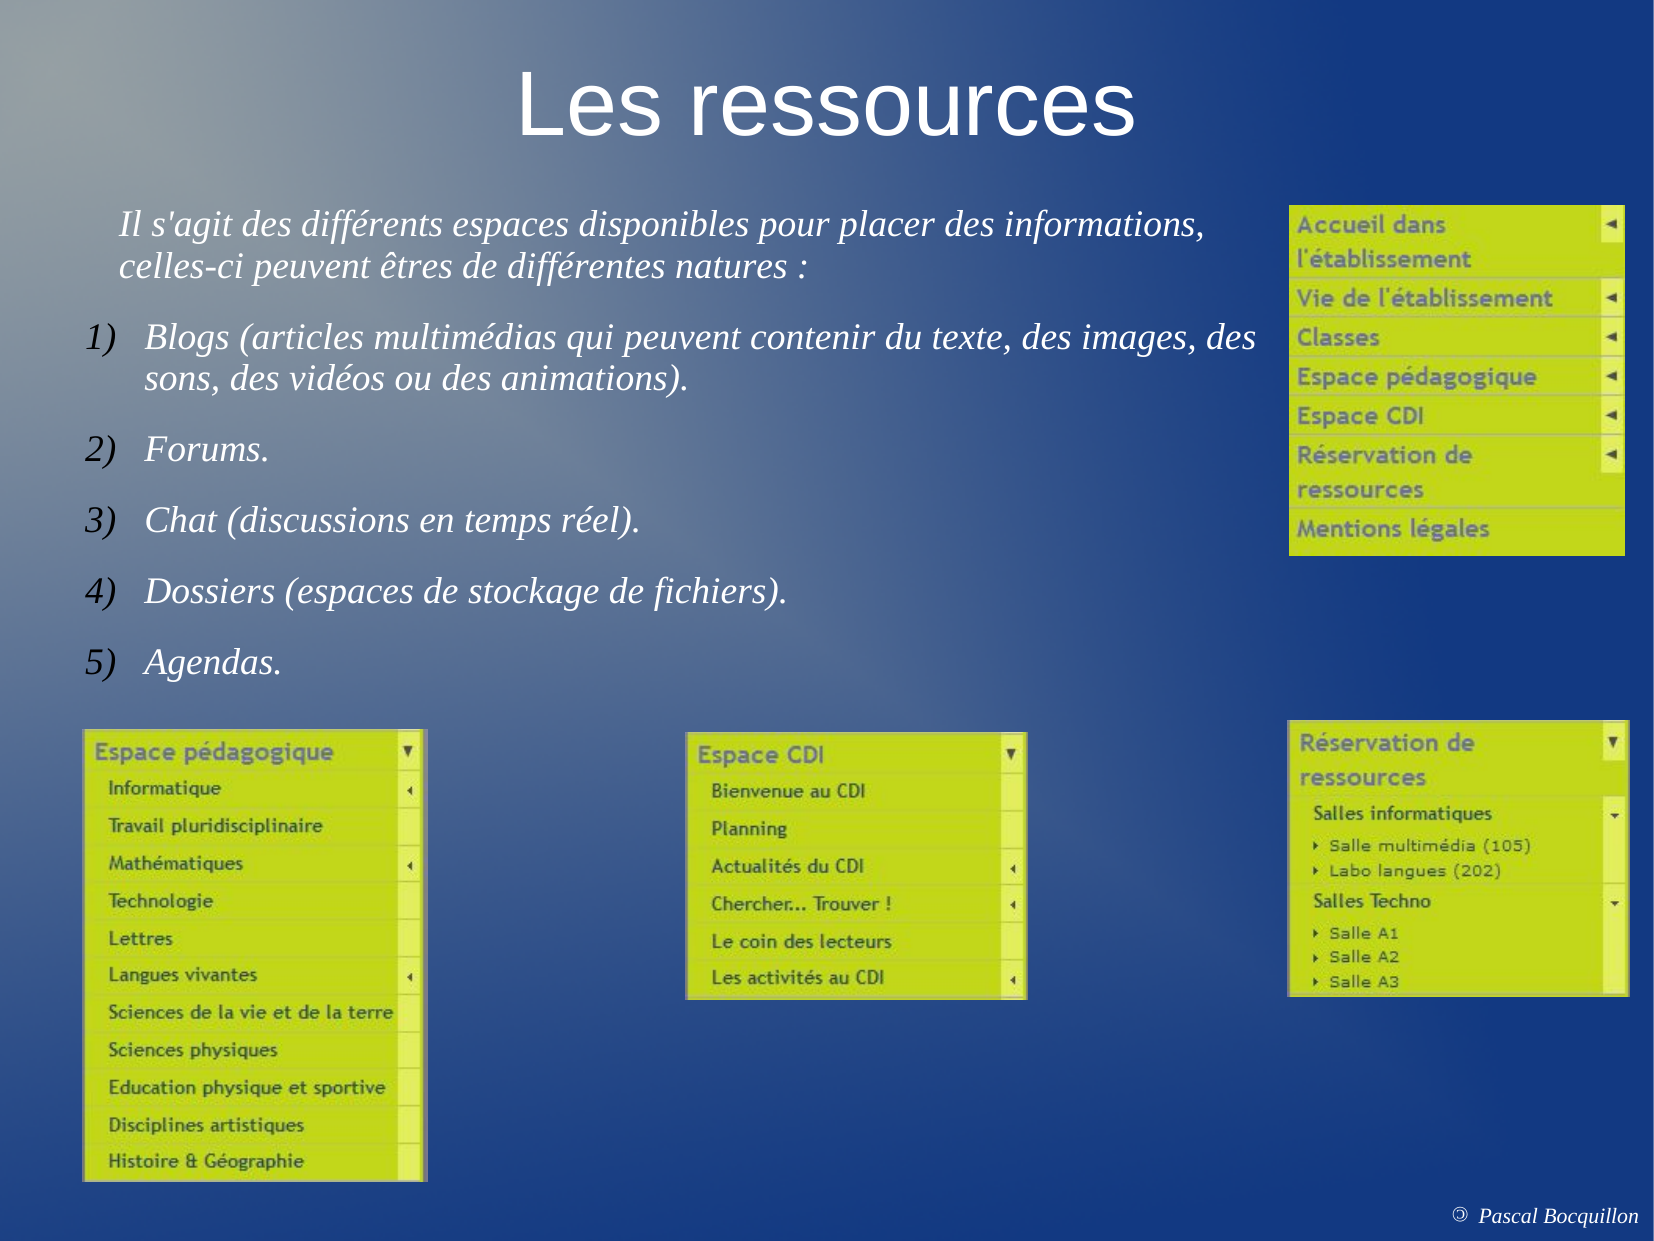

# Les ressources
Il s'agit des différents espaces disponibles pour placer des informations, celles-ci peuvent êtres de différentes natures :
Blogs (articles multimédias qui peuvent contenir du texte, des images, des sons, des vidéos ou des animations).
Forums.
Chat (discussions en temps réel).
Dossiers (espaces de stockage de fichiers).
Agendas.
©
Pascal Bocquillon